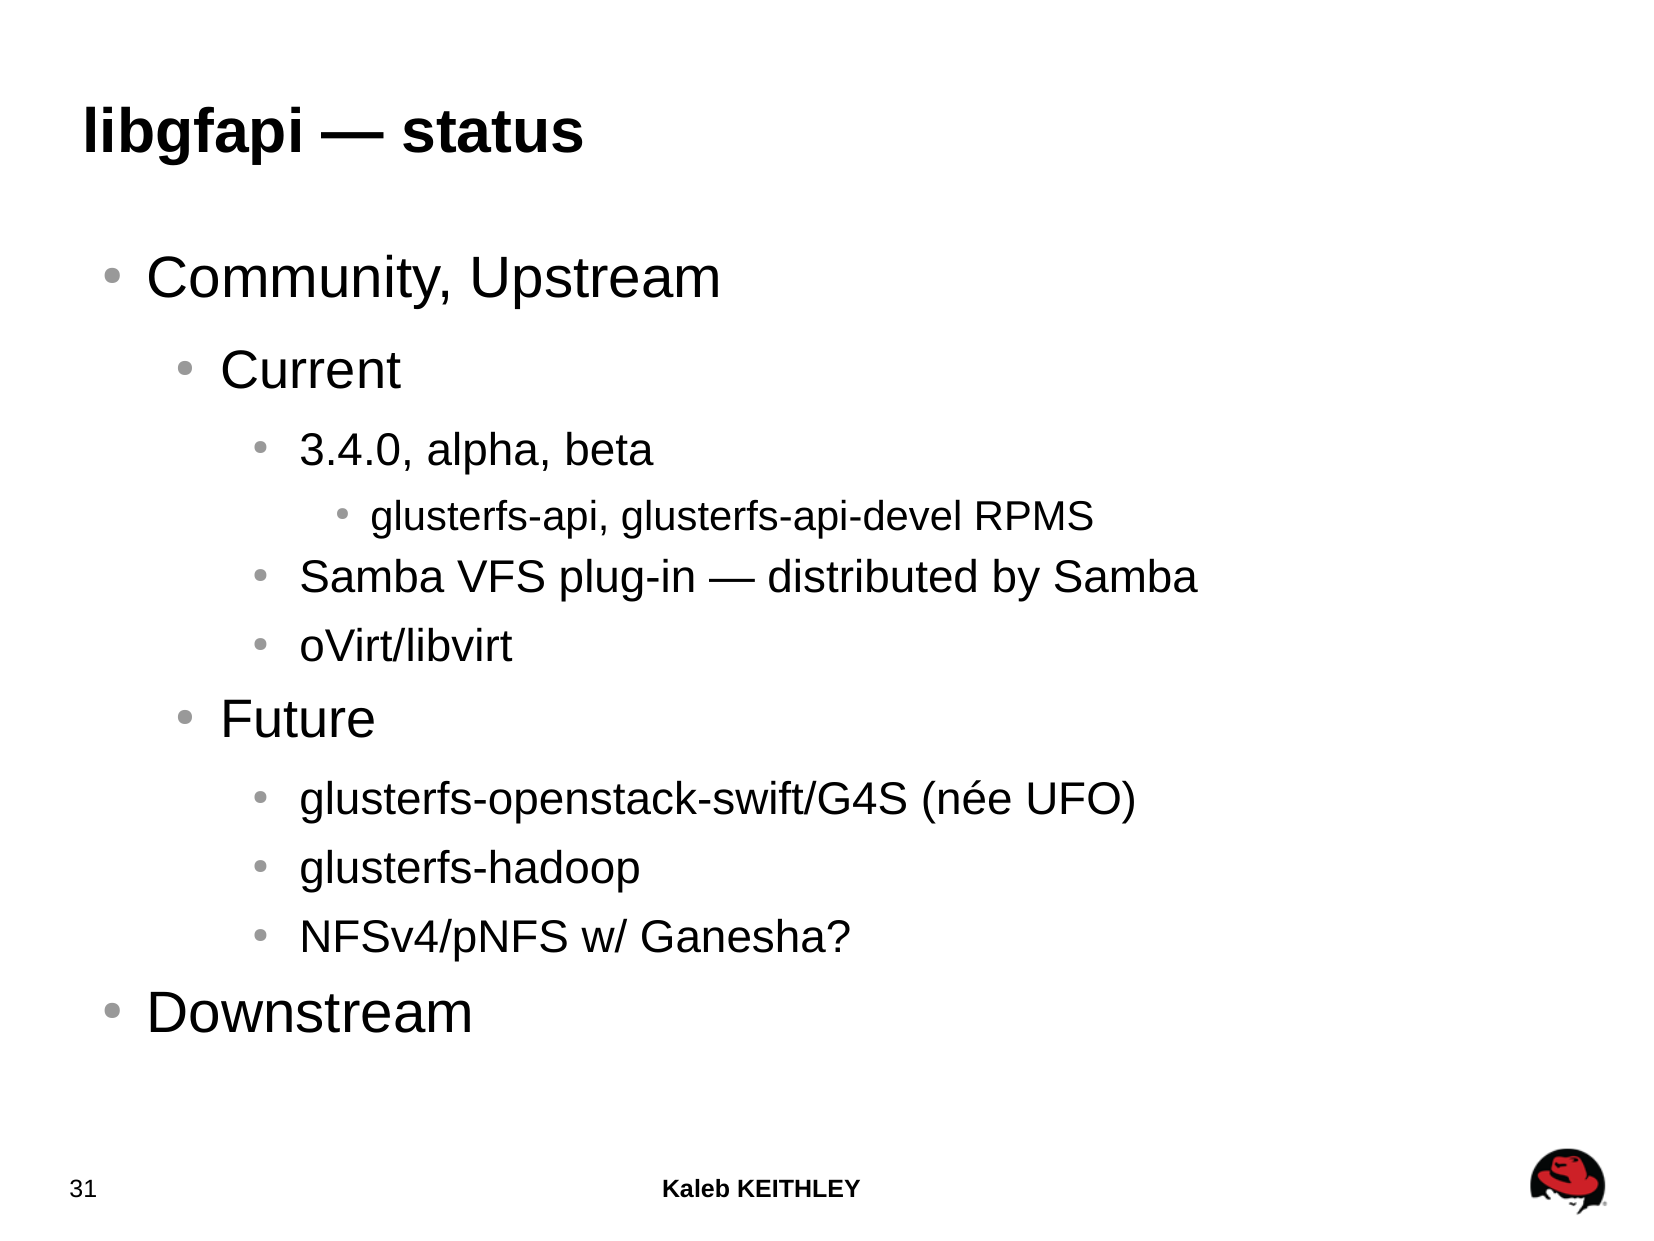

# libgfapi — status
Community, Upstream
Current
3.4.0, alpha, beta
glusterfs-api, glusterfs-api-devel RPMS
Samba VFS plug-in — distributed by Samba
oVirt/libvirt
Future
glusterfs-openstack-swift/G4S (née UFO)
glusterfs-hadoop
NFSv4/pNFS w/ Ganesha?
Downstream